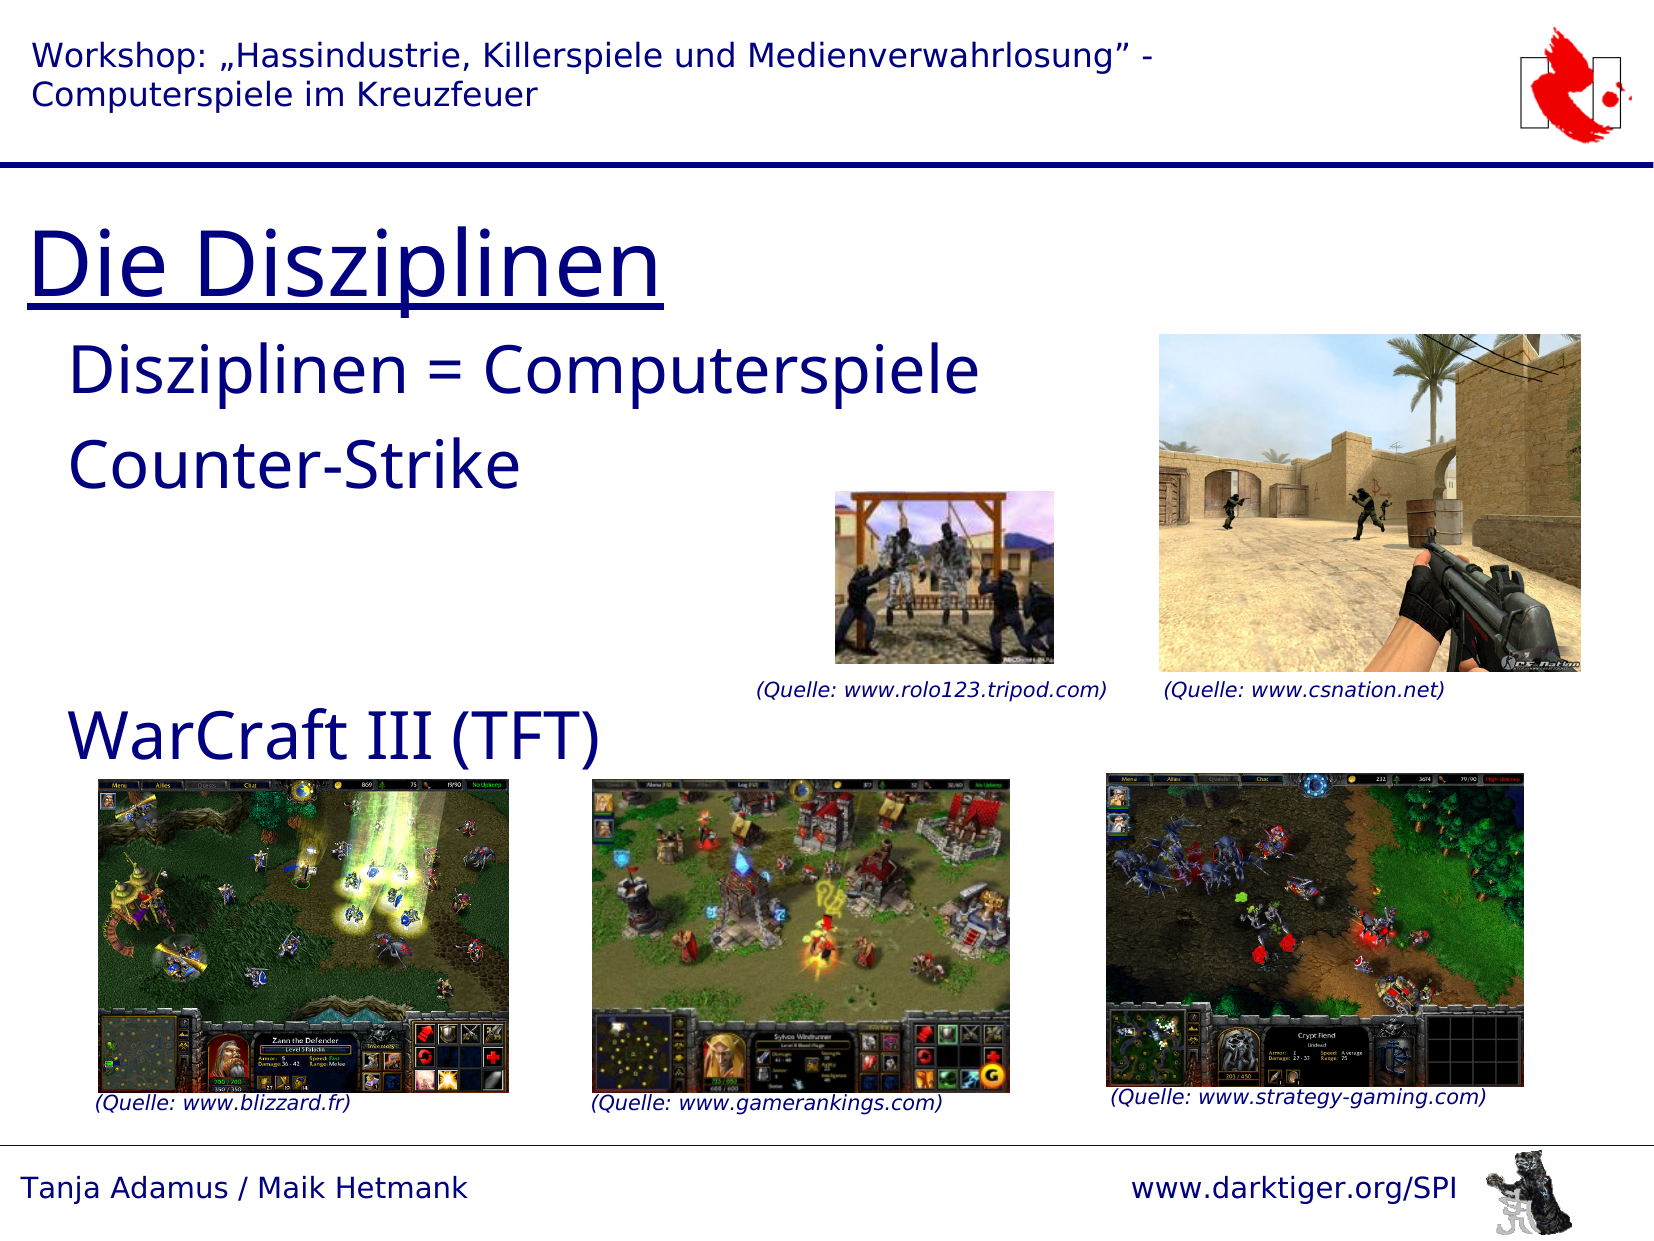

Workshop: „Hassindustrie, Killerspiele und Medienverwahrlosung” - Computerspiele im Kreuzfeuer
Die Disziplinen
Disziplinen = Computerspiele
Counter-Strike
(Quelle: www.csnation.net)
(Quelle: www.rolo123.tripod.com)
WarCraft III (TFT)
(Quelle: www.strategy-gaming.com)
(Quelle: www.gamerankings.com)
(Quelle: www.blizzard.fr)